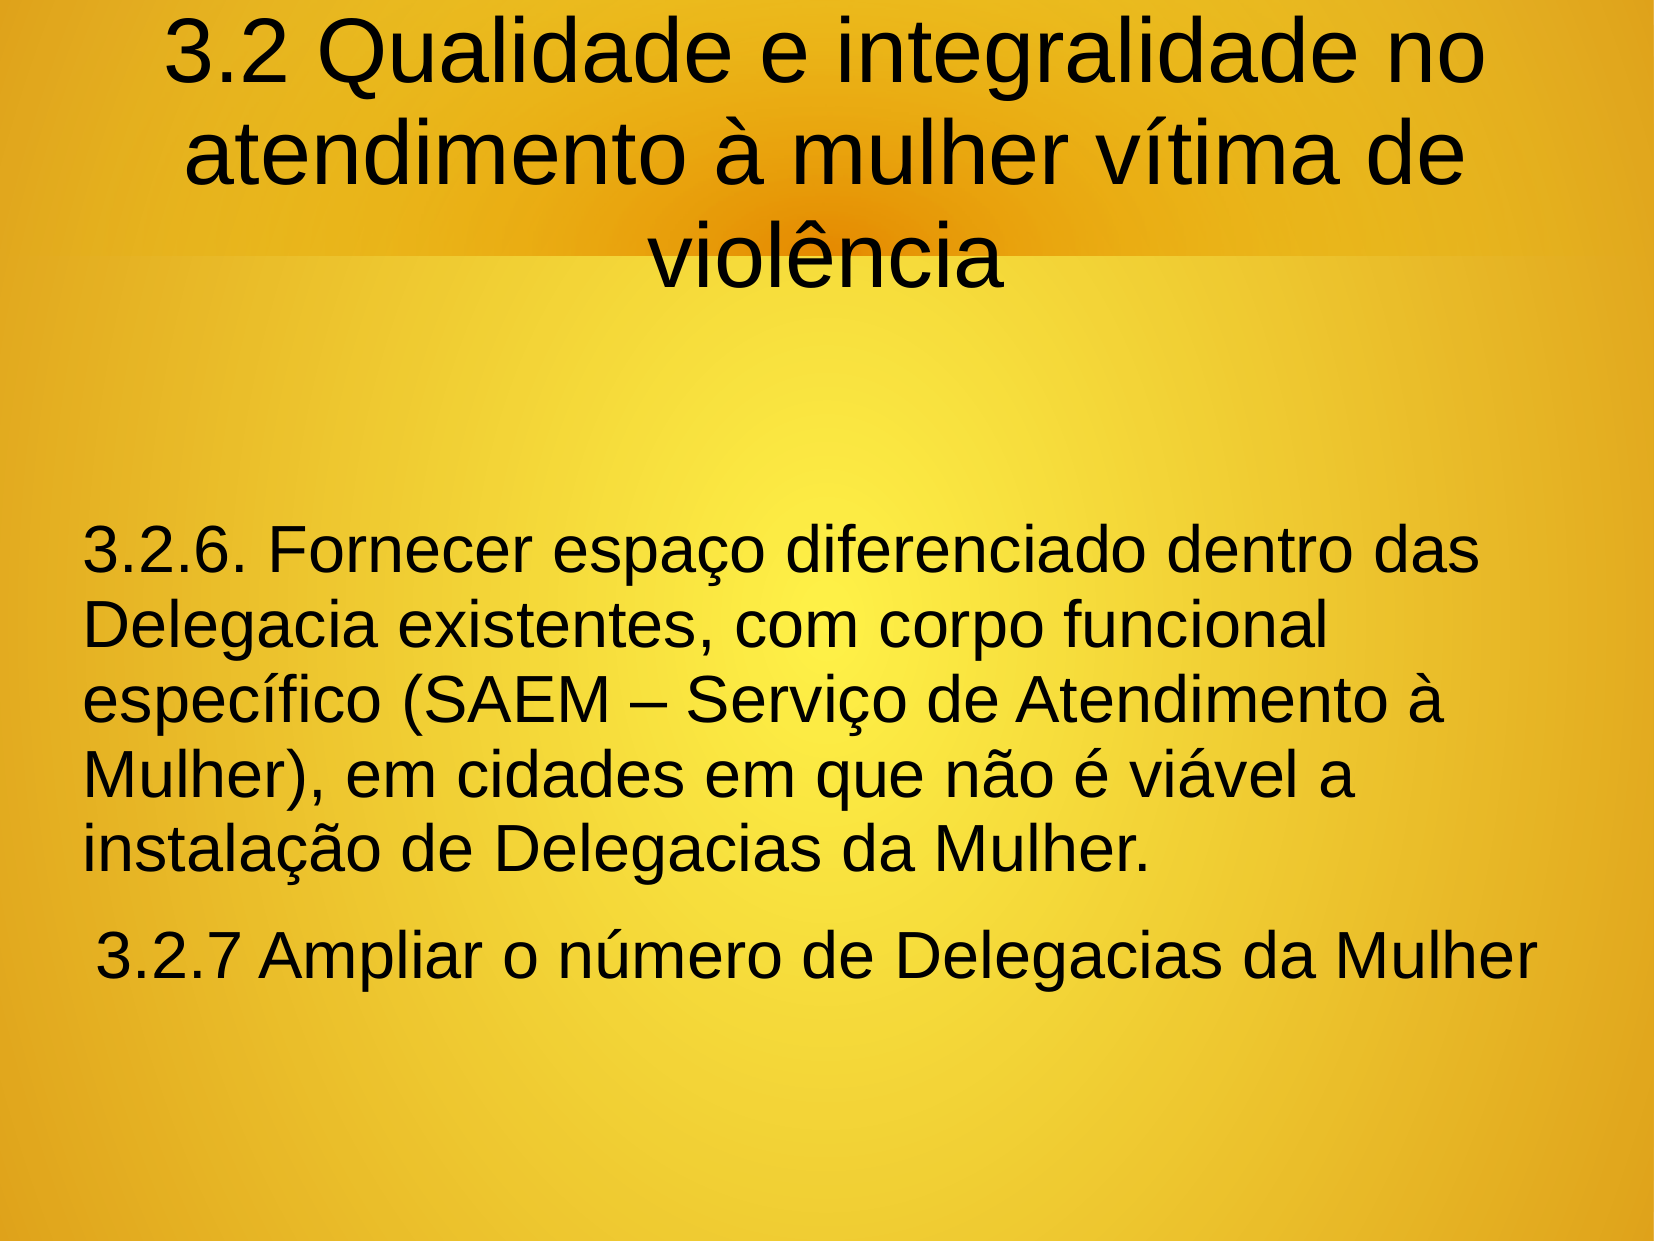

# 3.2 Qualidade e integralidade no atendimento à mulher vítima de violência
3.2.6. Fornecer espaço diferenciado dentro das Delegacia existentes, com corpo funcional específico (SAEM – Serviço de Atendimento à Mulher), em cidades em que não é viável a instalação de Delegacias da Mulher.
3.2.7 Ampliar o número de Delegacias da Mulher